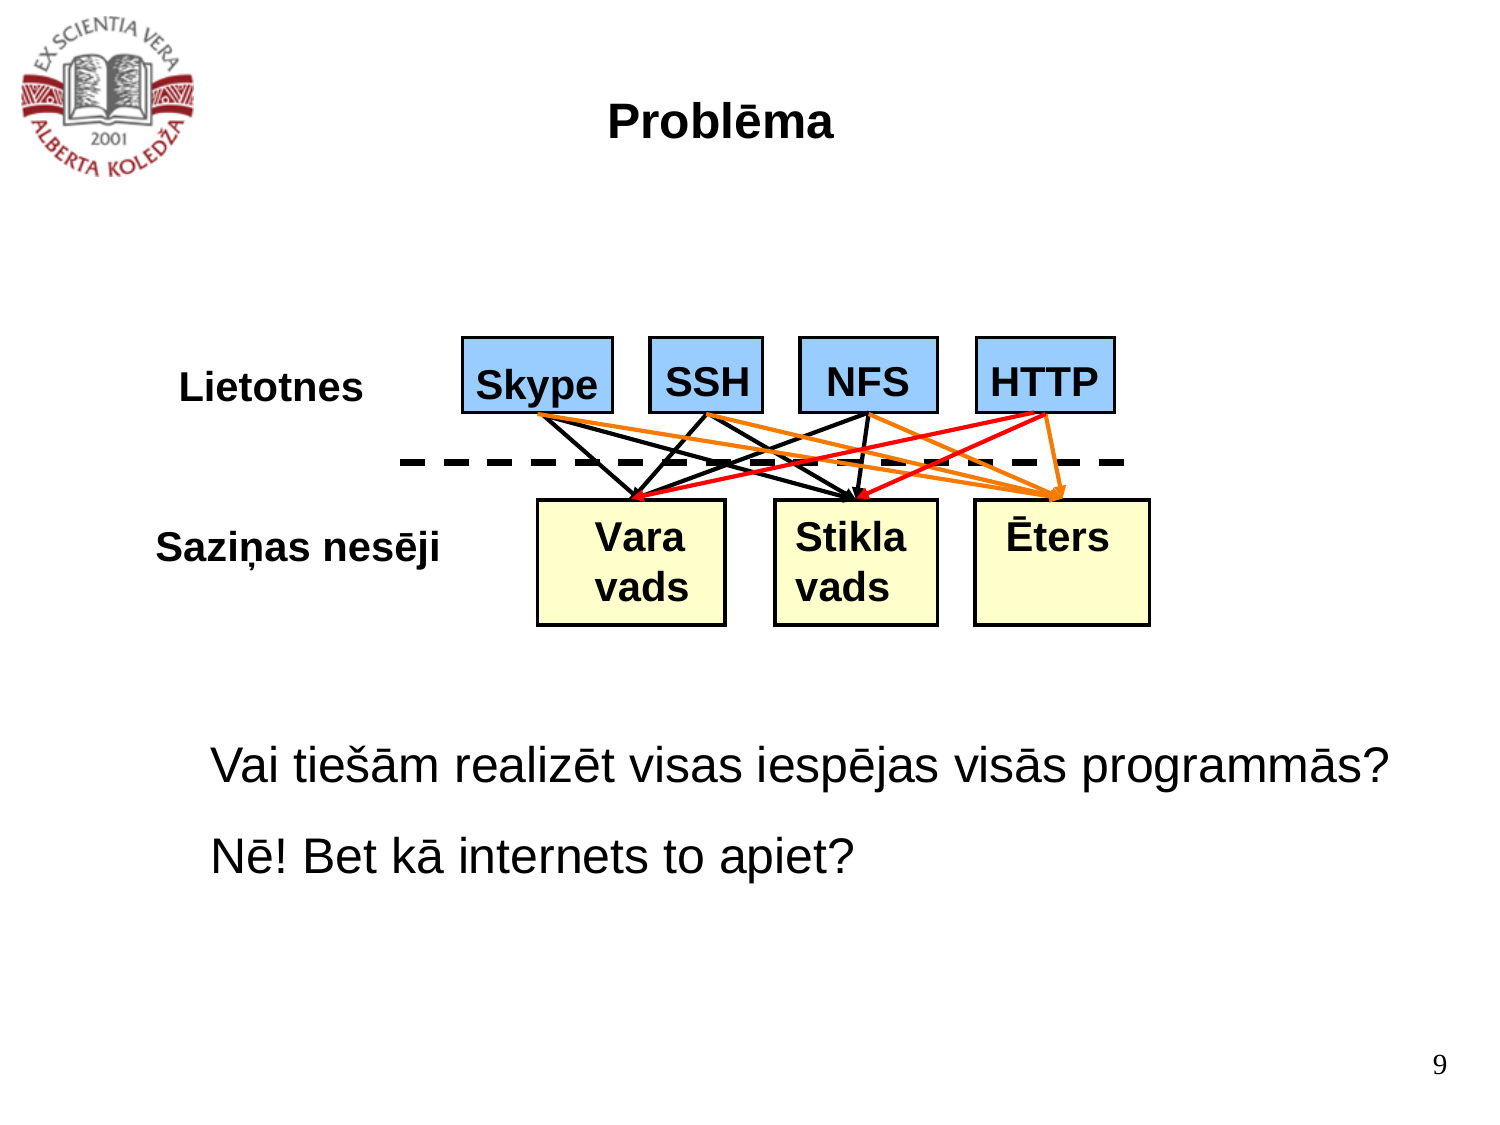

# Problēma
HTTP
SSH
NFS
Skype
Lietotnes
Ēters
Vara
vads
Stikla
vads
Saziņas nesēji
Vai tiešām realizēt visas iespējas visās programmās?
Nē! Bet kā internets to apiet?
8